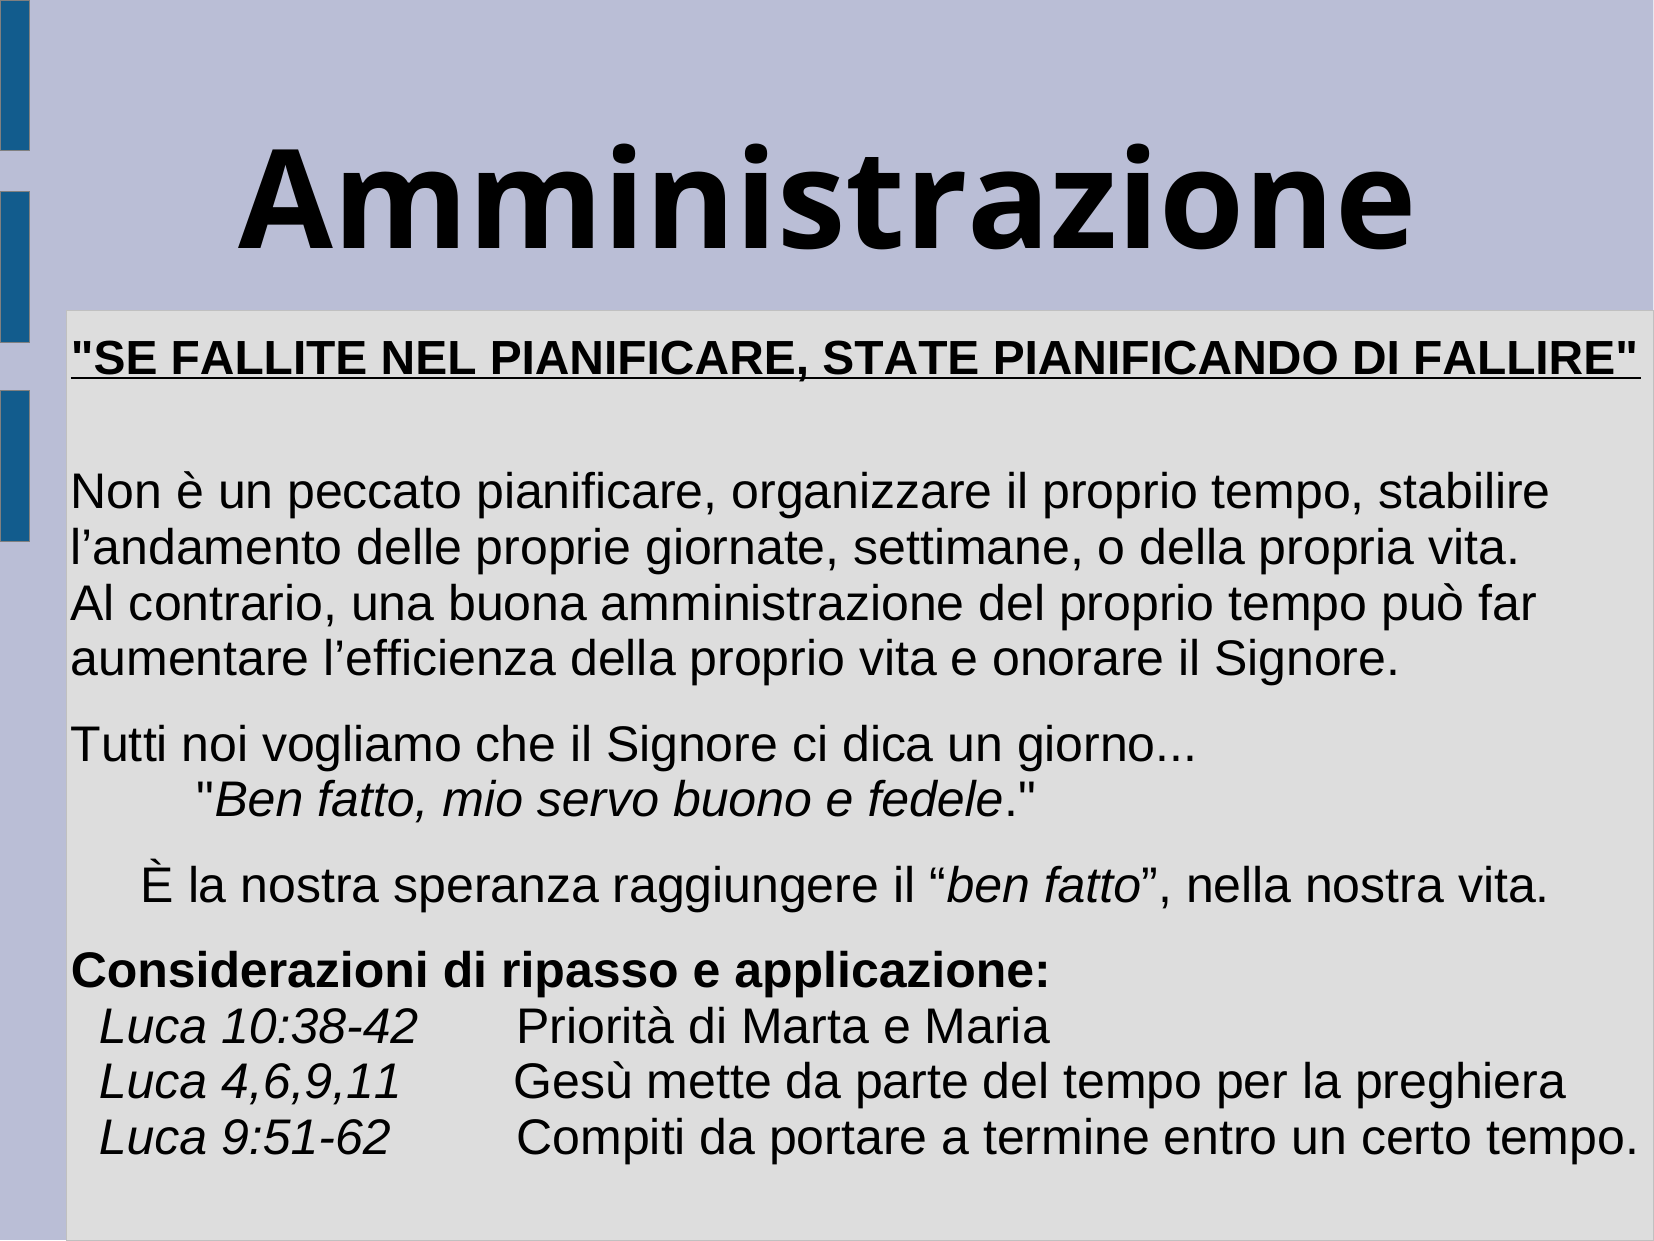

# Amministrazione
"SE FALLITE NEL PIANIFICARE, STATE PIANIFICANDO DI FALLIRE"
Non è un peccato pianificare, organizzare il proprio tempo, stabilire l’andamento delle proprie giornate, settimane, o della propria vita. Al contrario, una buona amministrazione del proprio tempo può far aumentare l’efficienza della proprio vita e onorare il Signore.
Tutti noi vogliamo che il Signore ci dica un giorno... "Ben fatto, mio servo buono e fedele."
 È la nostra speranza raggiungere il “ben fatto”, nella nostra vita.
Considerazioni di ripasso e applicazione: Luca 10:38-42 Priorità di Marta e Maria Luca 4,6,9,11 Gesù mette da parte del tempo per la preghiera Luca 9:51-62 Compiti da portare a termine entro un certo tempo.